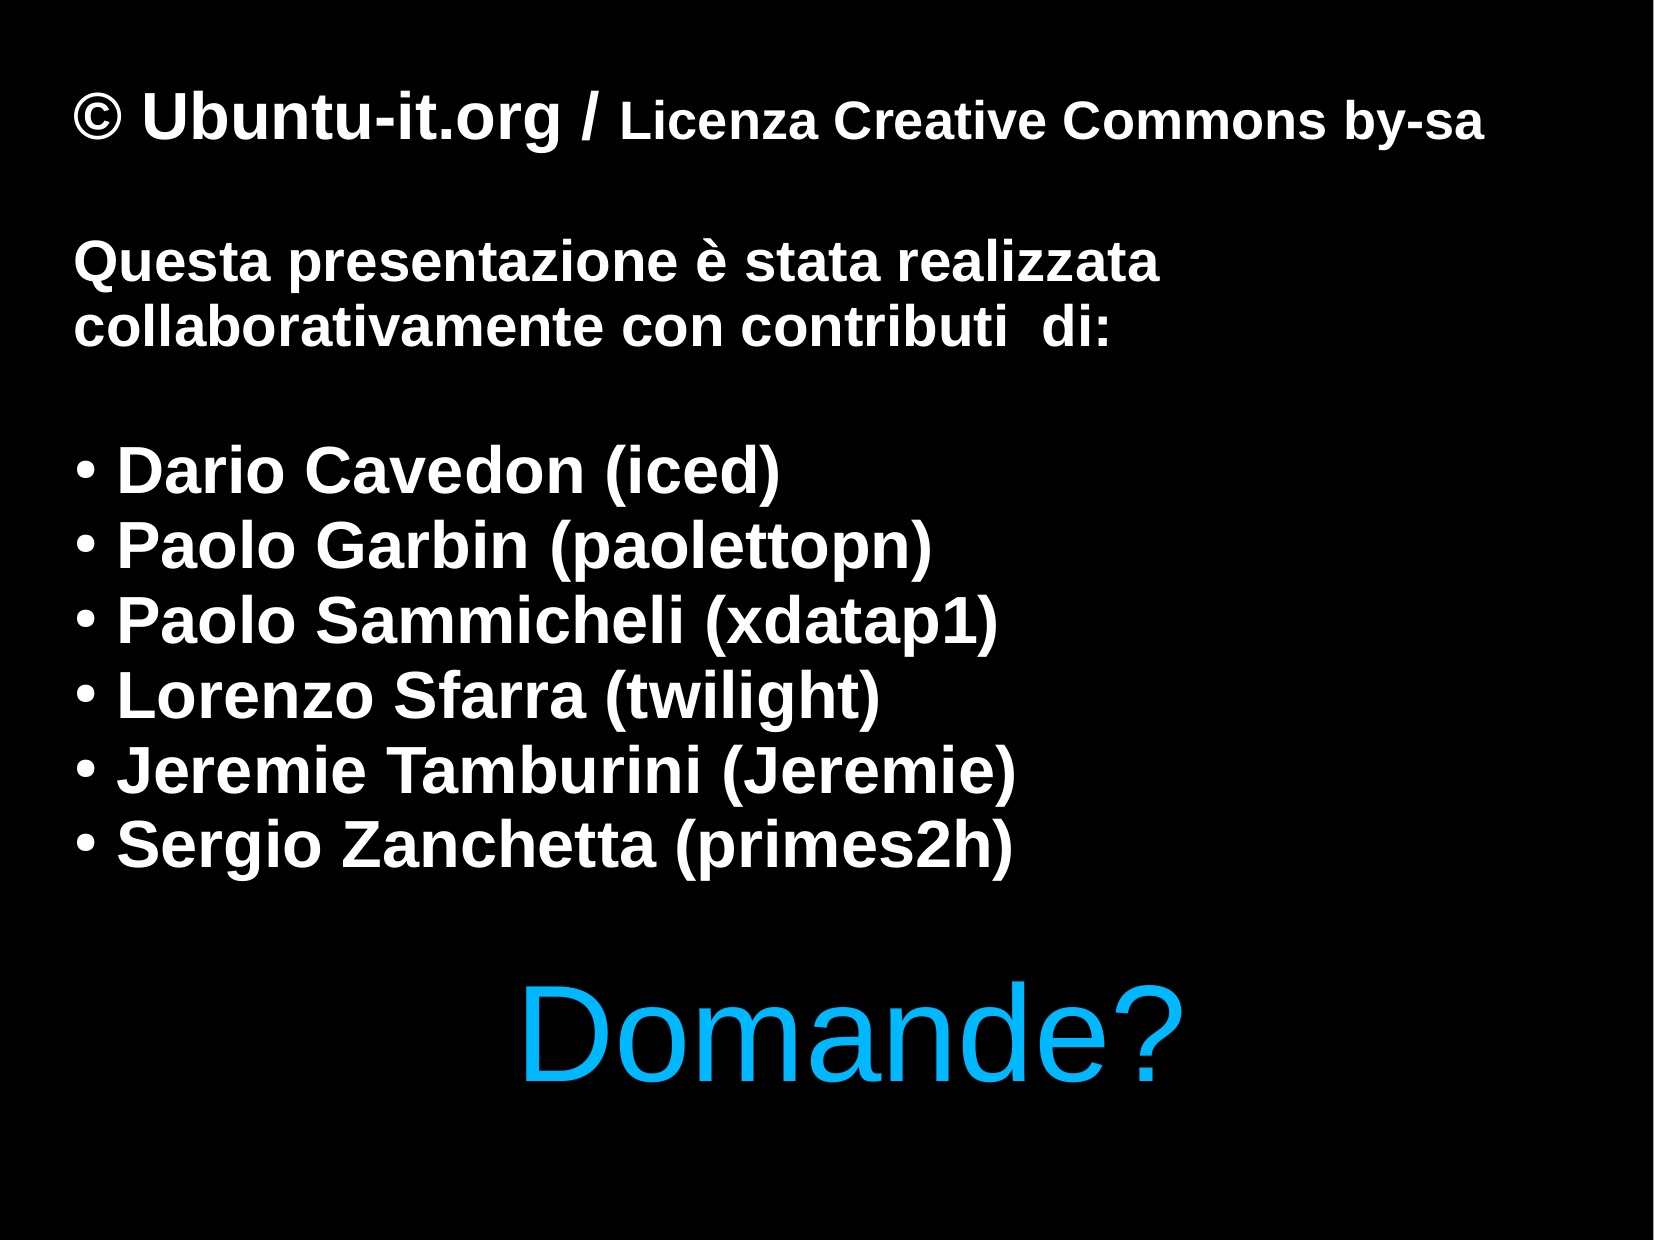

© Ubuntu-it.org / Licenza Creative Commons by-sa
Questa presentazione è stata realizzata collaborativamente con contributi di:
 Dario Cavedon (iced)
 Paolo Garbin (paolettopn)
 Paolo Sammicheli (xdatap1)
 Lorenzo Sfarra (twilight)
 Jeremie Tamburini (Jeremie)
 Sergio Zanchetta (primes2h)
Domande?